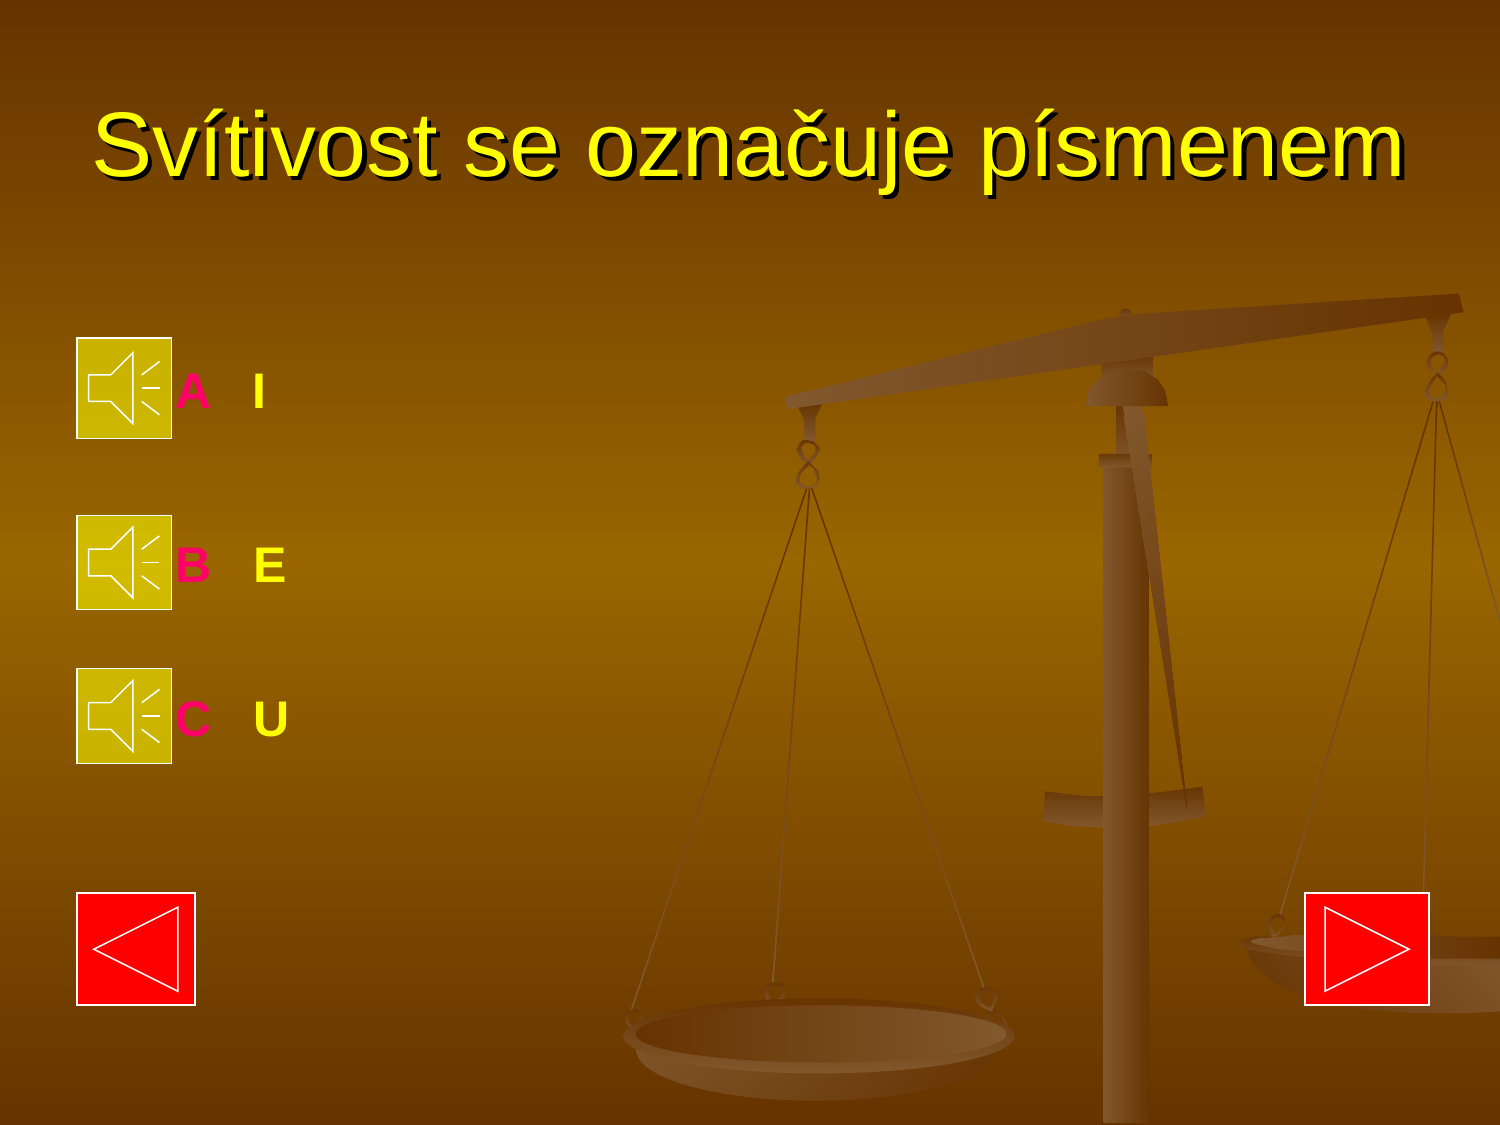

# Svítivost se označuje písmenem
 A I
 B E
 C U